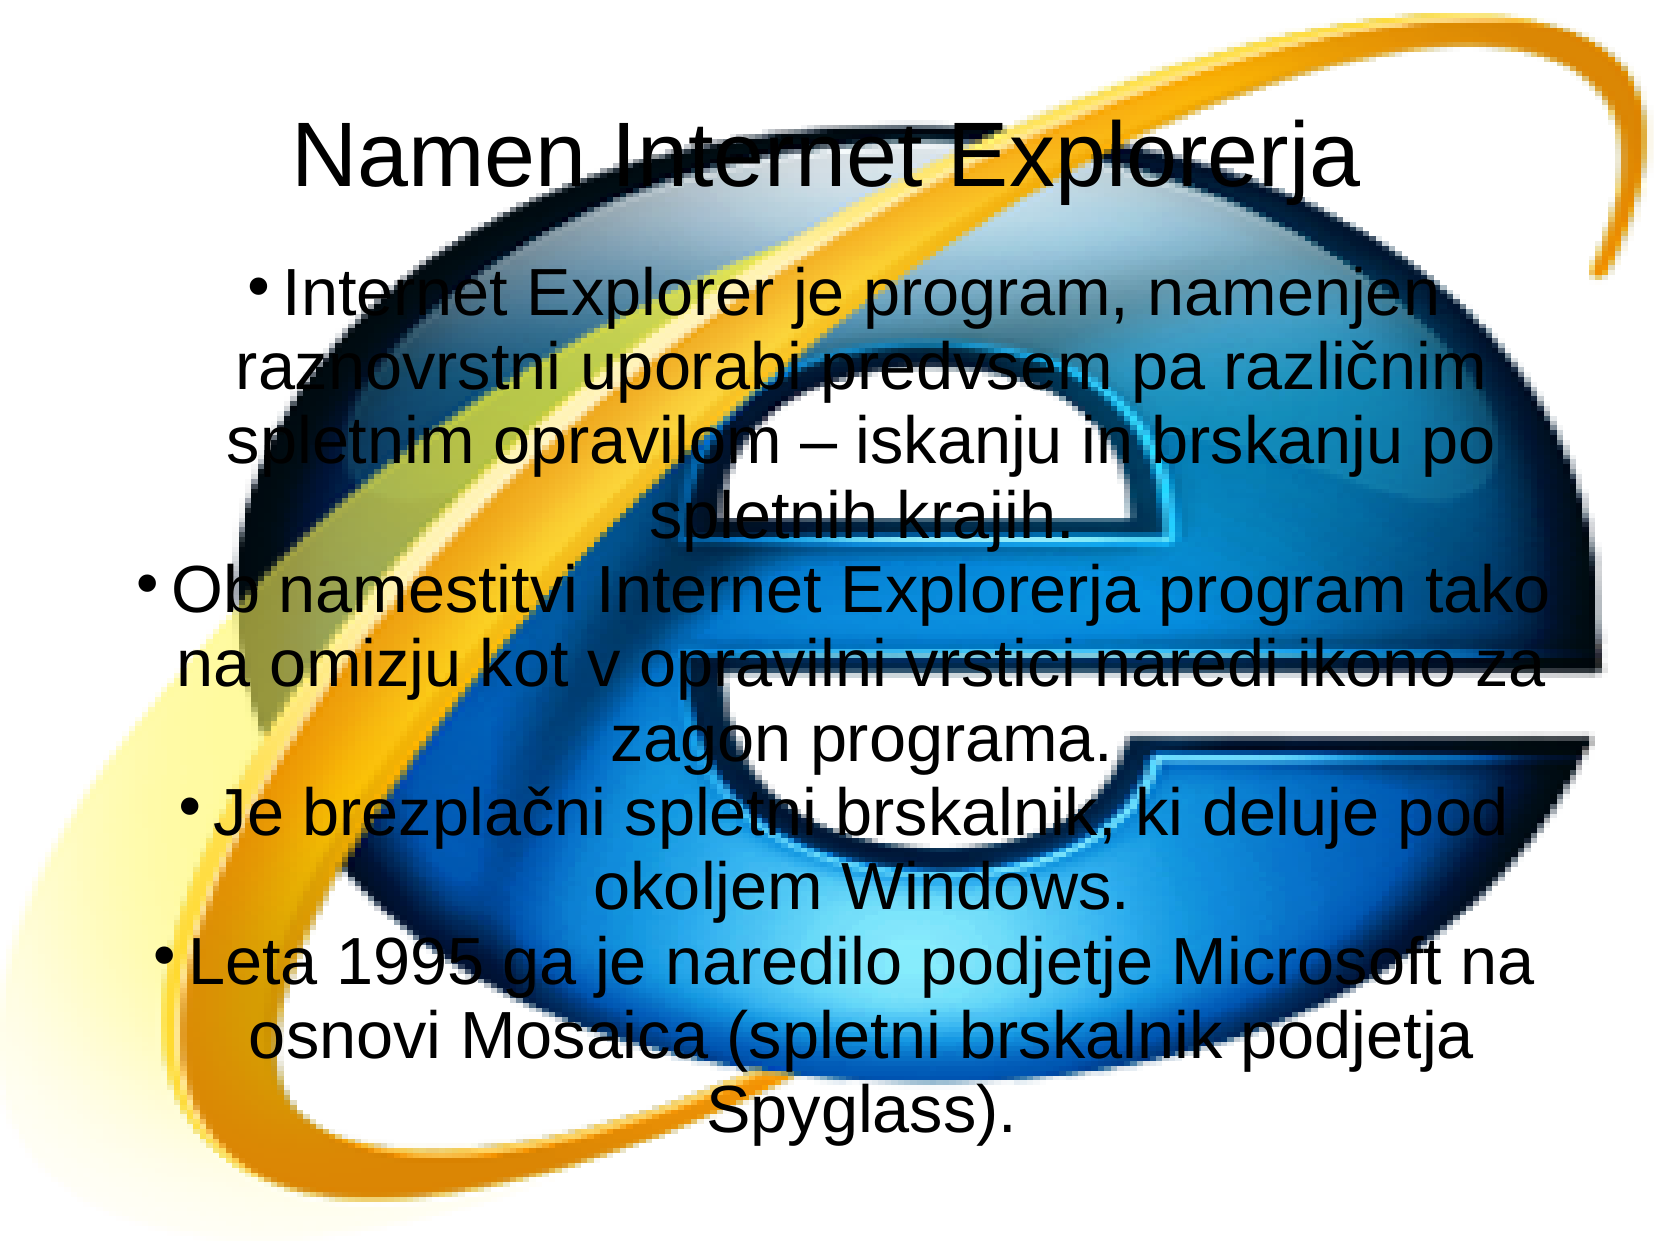

# Namen Internet Explorerja
Internet Explorer je program, namenjen raznovrstni uporabi predvsem pa različnim spletnim opravilom – iskanju in brskanju po spletnih krajih.
Ob namestitvi Internet Explorerja program tako na omizju kot v opravilni vrstici naredi ikono za zagon programa.
Je brezplačni spletni brskalnik, ki deluje pod okoljem Windows.
Leta 1995 ga je naredilo podjetje Microsoft na osnovi Mosaica (spletni brskalnik podjetja Spyglass).